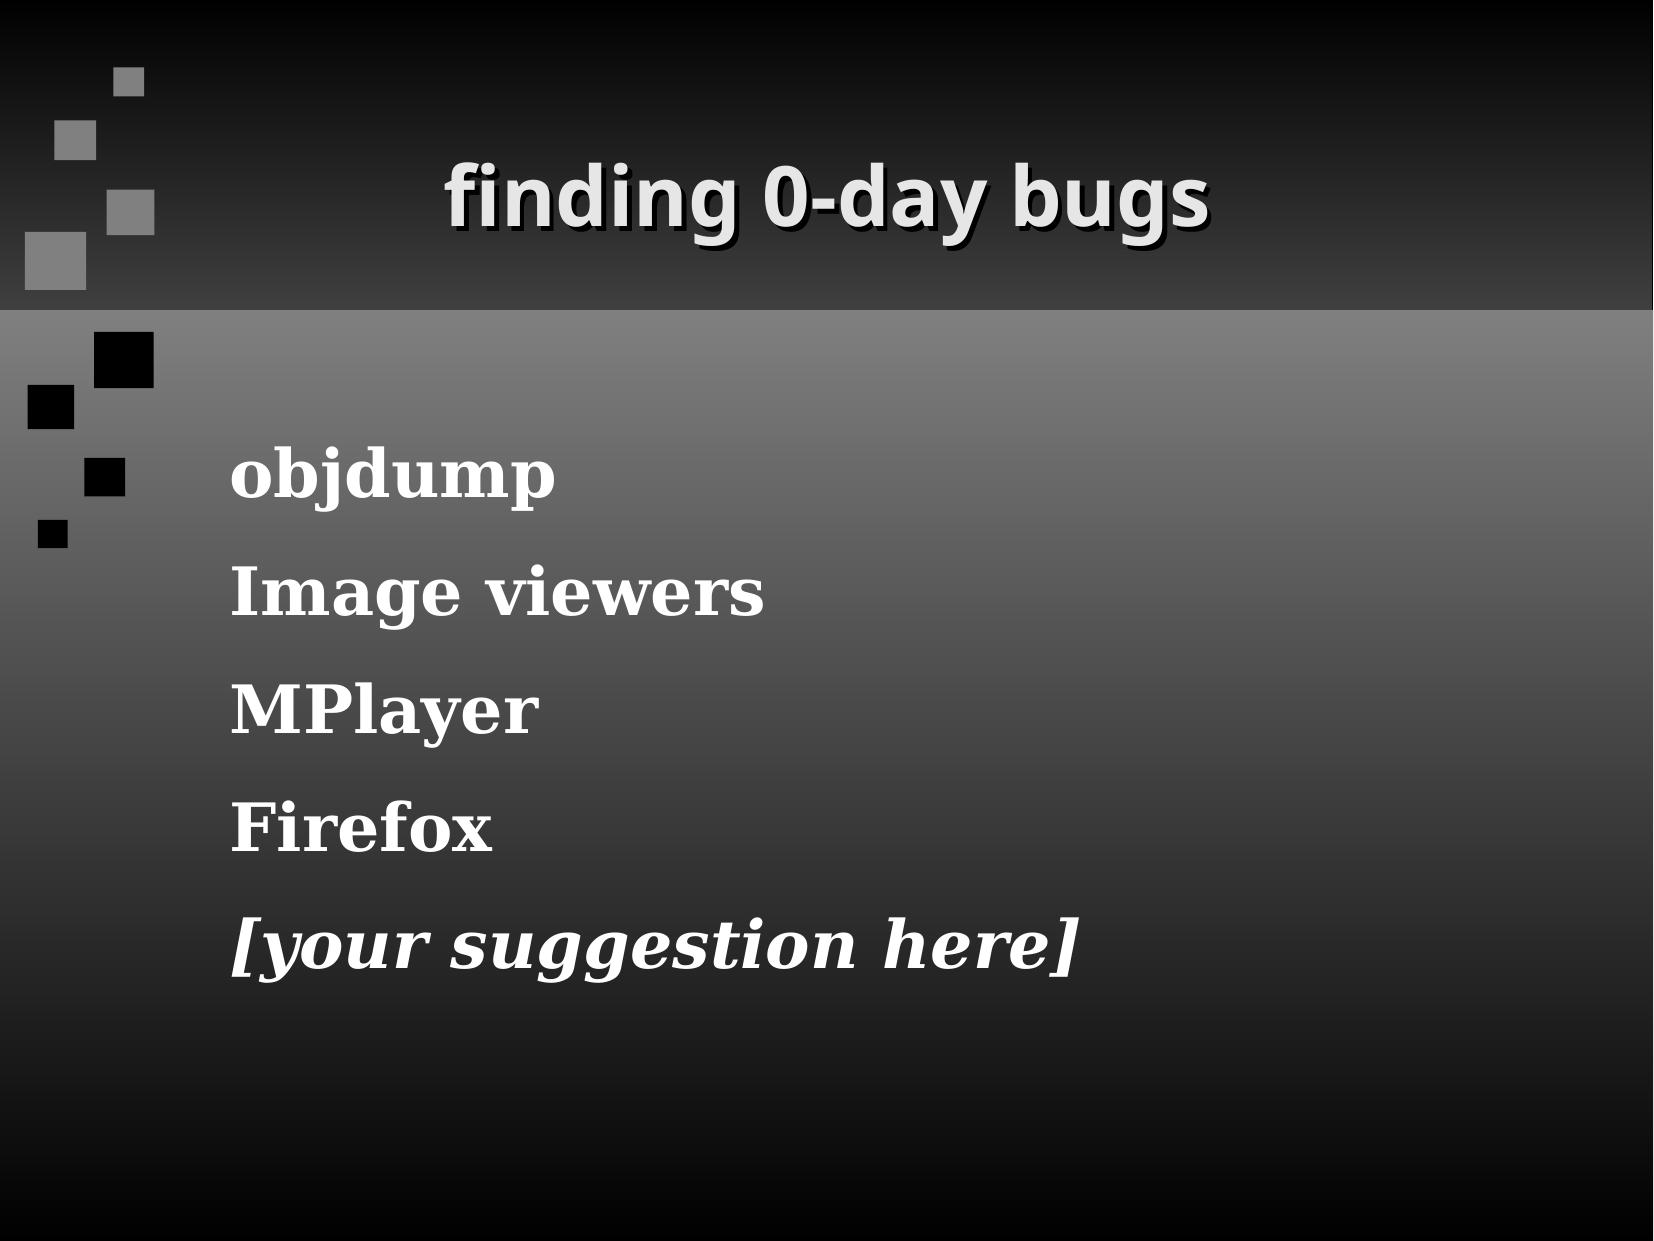

# finding 0-day bugs
objdump
Image viewers
MPlayer
Firefox
[your suggestion here]